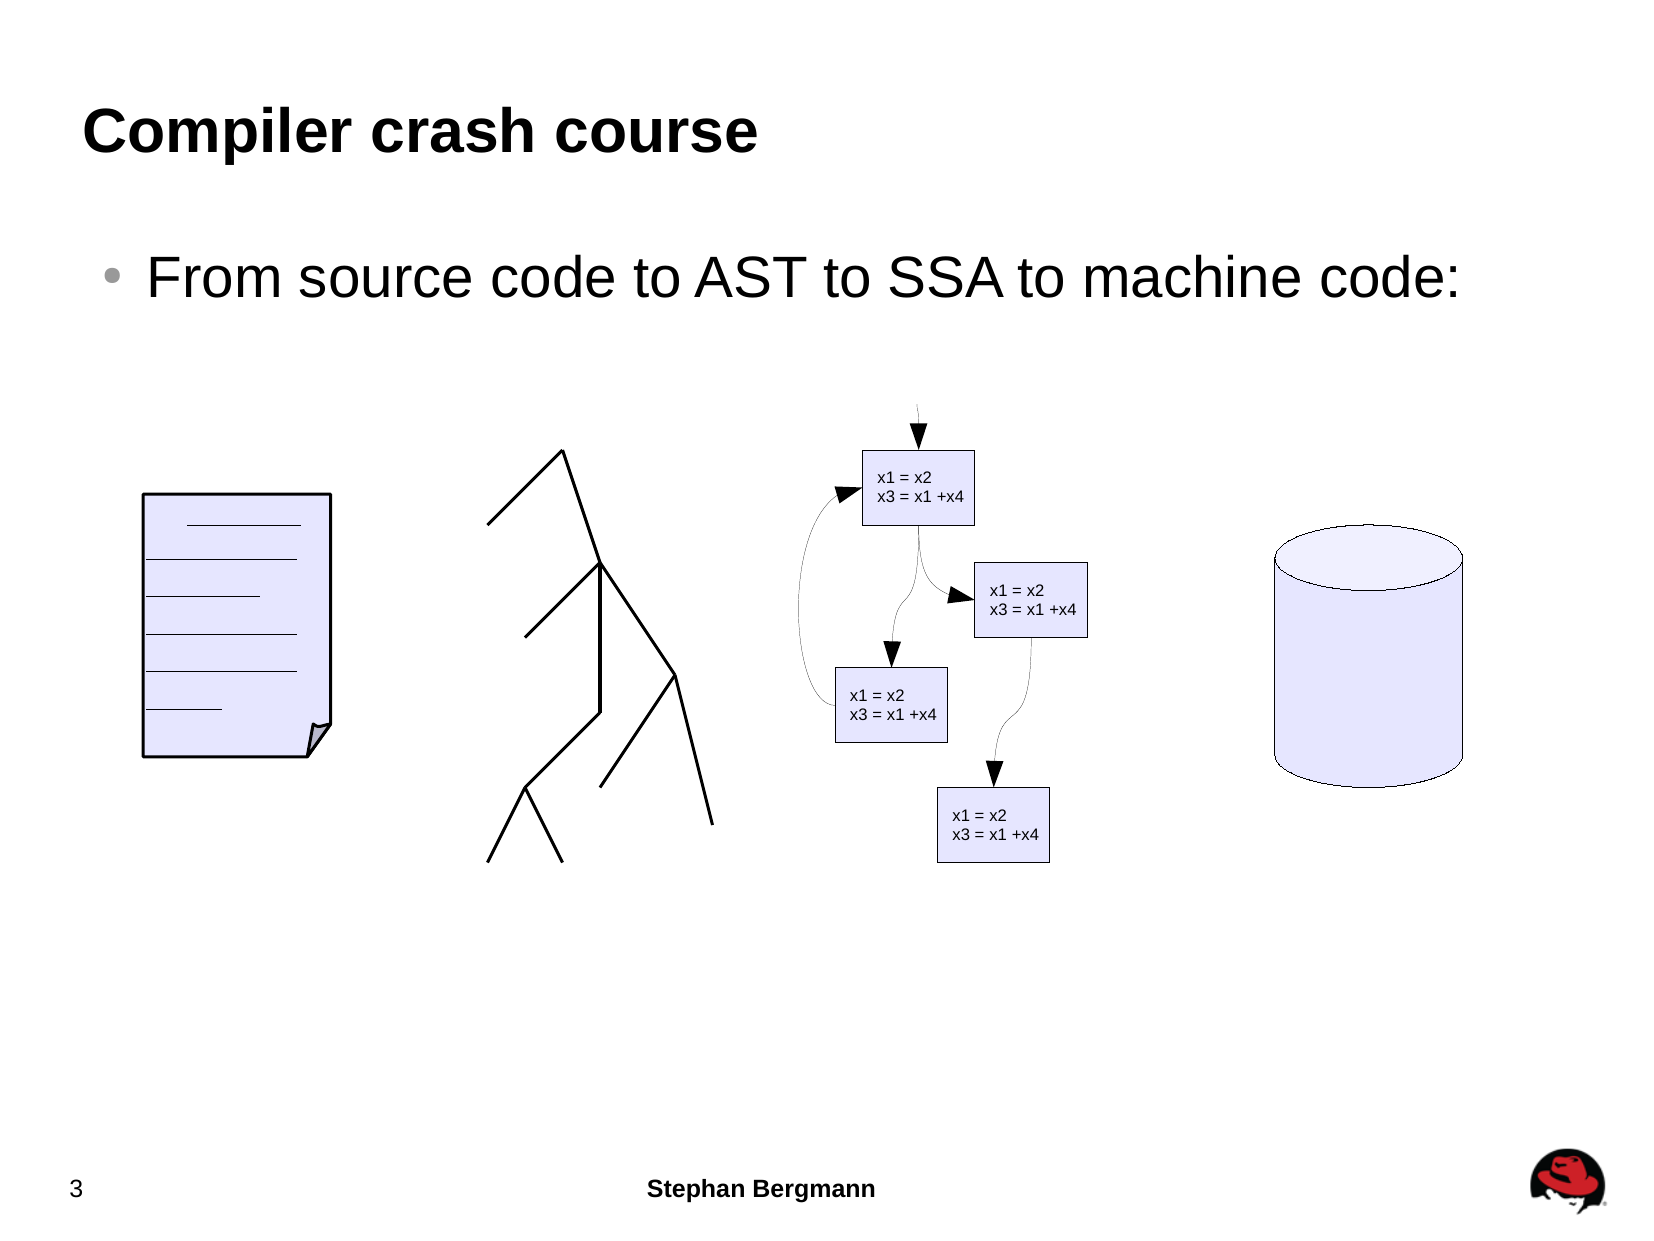

# Compiler crash course
From source code to AST to SSA to machine code:
x1 = x2
x3 = x1 +x4
x1 = x2
x3 = x1 +x4
x1 = x2
x3 = x1 +x4
x1 = x2
x3 = x1 +x4